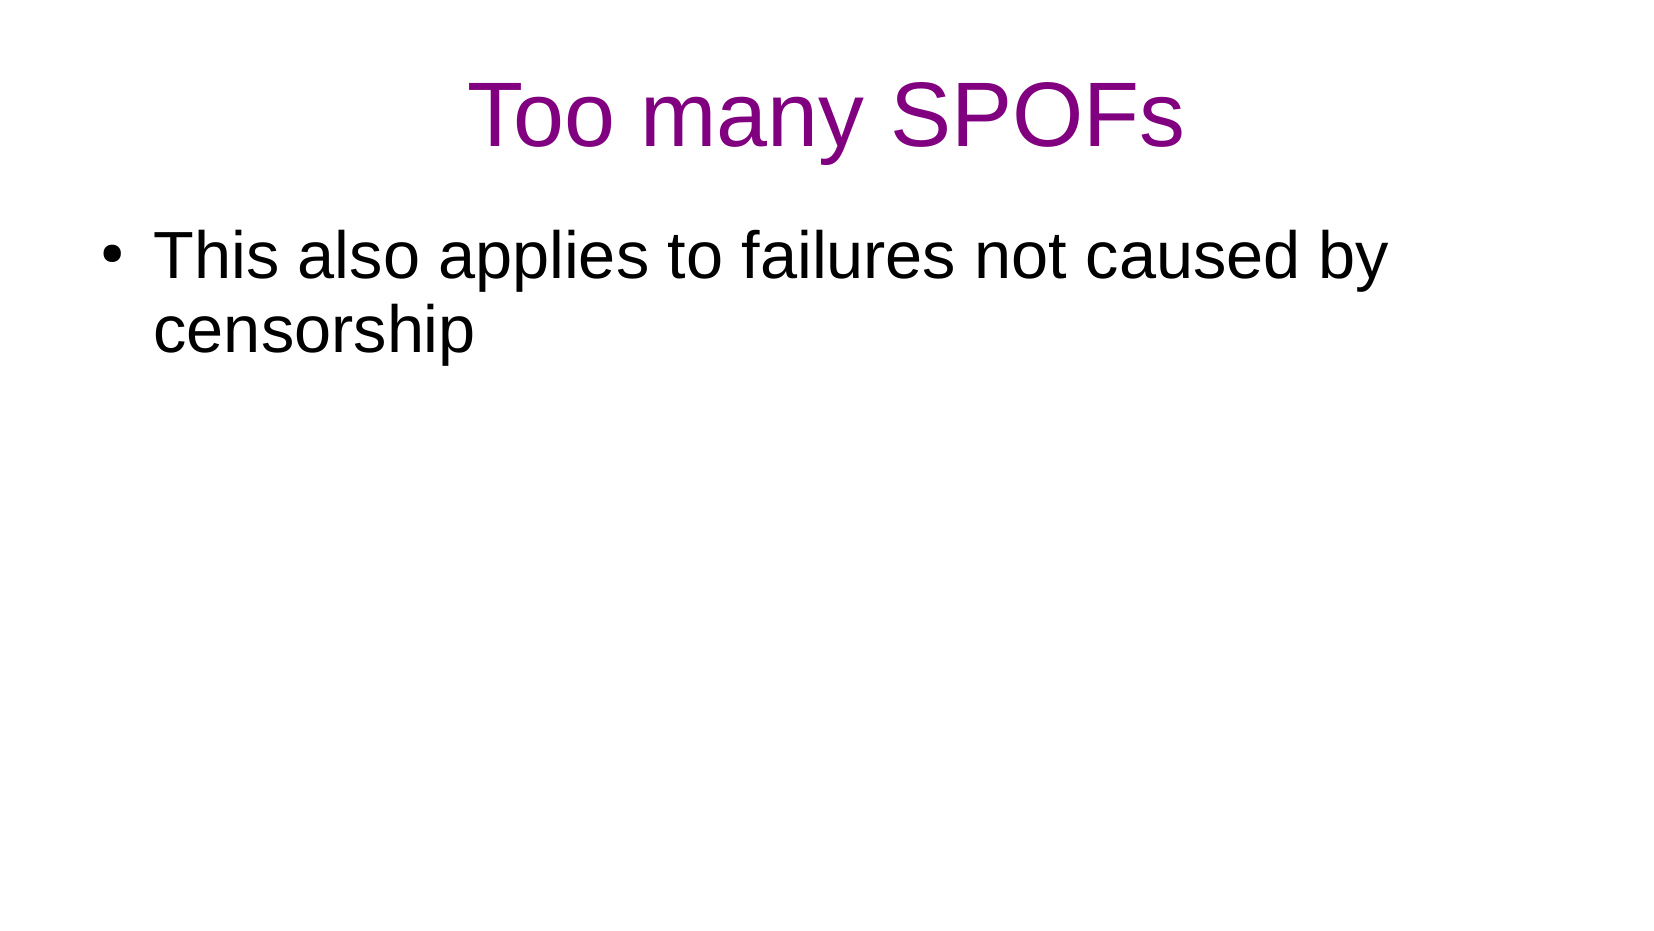

# Too many SPOFs
This also applies to failures not caused by censorship